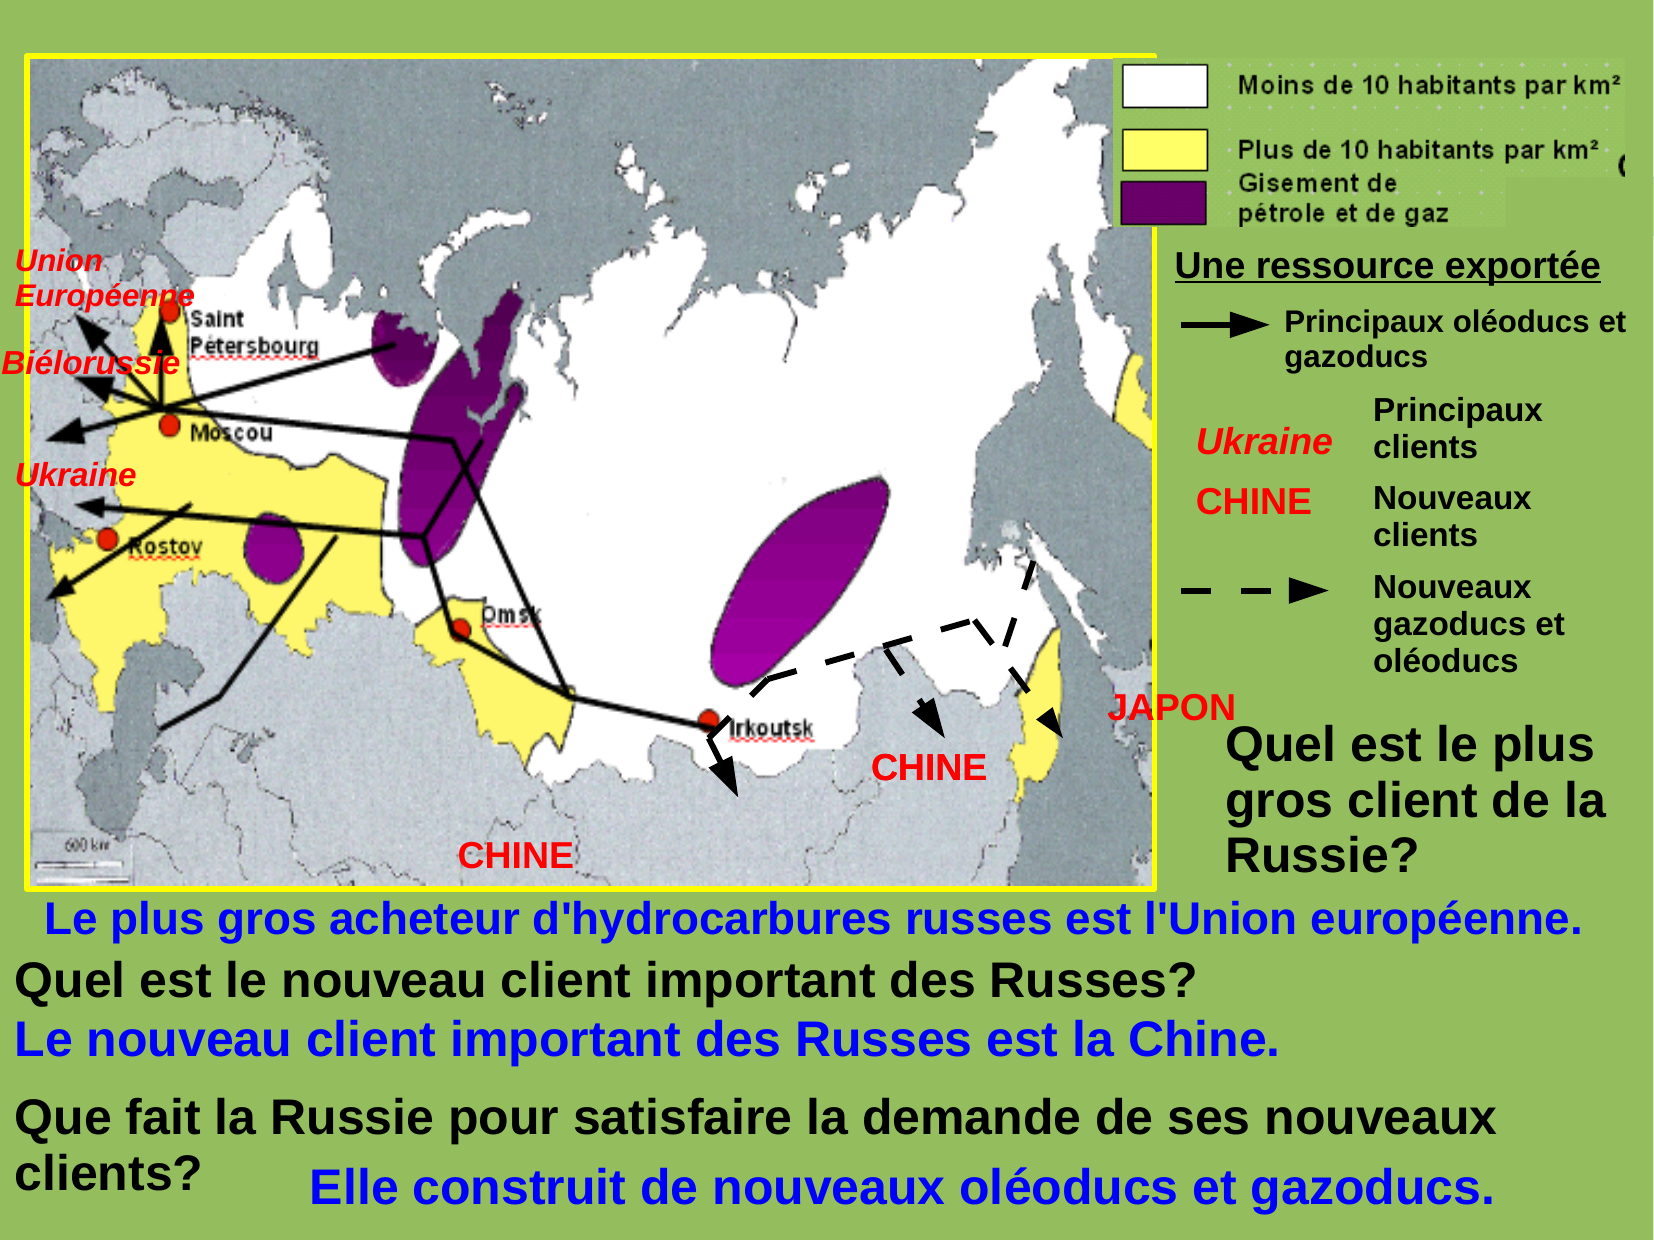

Union Européenne
Une ressource exportée
Principaux oléoducs et gazoducs
Biélorussie
Principaux clients
Ukraine
Ukraine
Nouveaux clients
CHINE
Nouveaux gazoducs et oléoducs
JAPON
Quel est le plus gros client de la Russie?
CHINE
CHINE
CHINE
Le plus gros acheteur d'hydrocarbures russes est l'Union européenne.
Quel est le nouveau client important des Russes?
Le nouveau client important des Russes est la Chine.
Que fait la Russie pour satisfaire la demande de ses nouveaux clients?
Elle construit de nouveaux oléoducs et gazoducs.